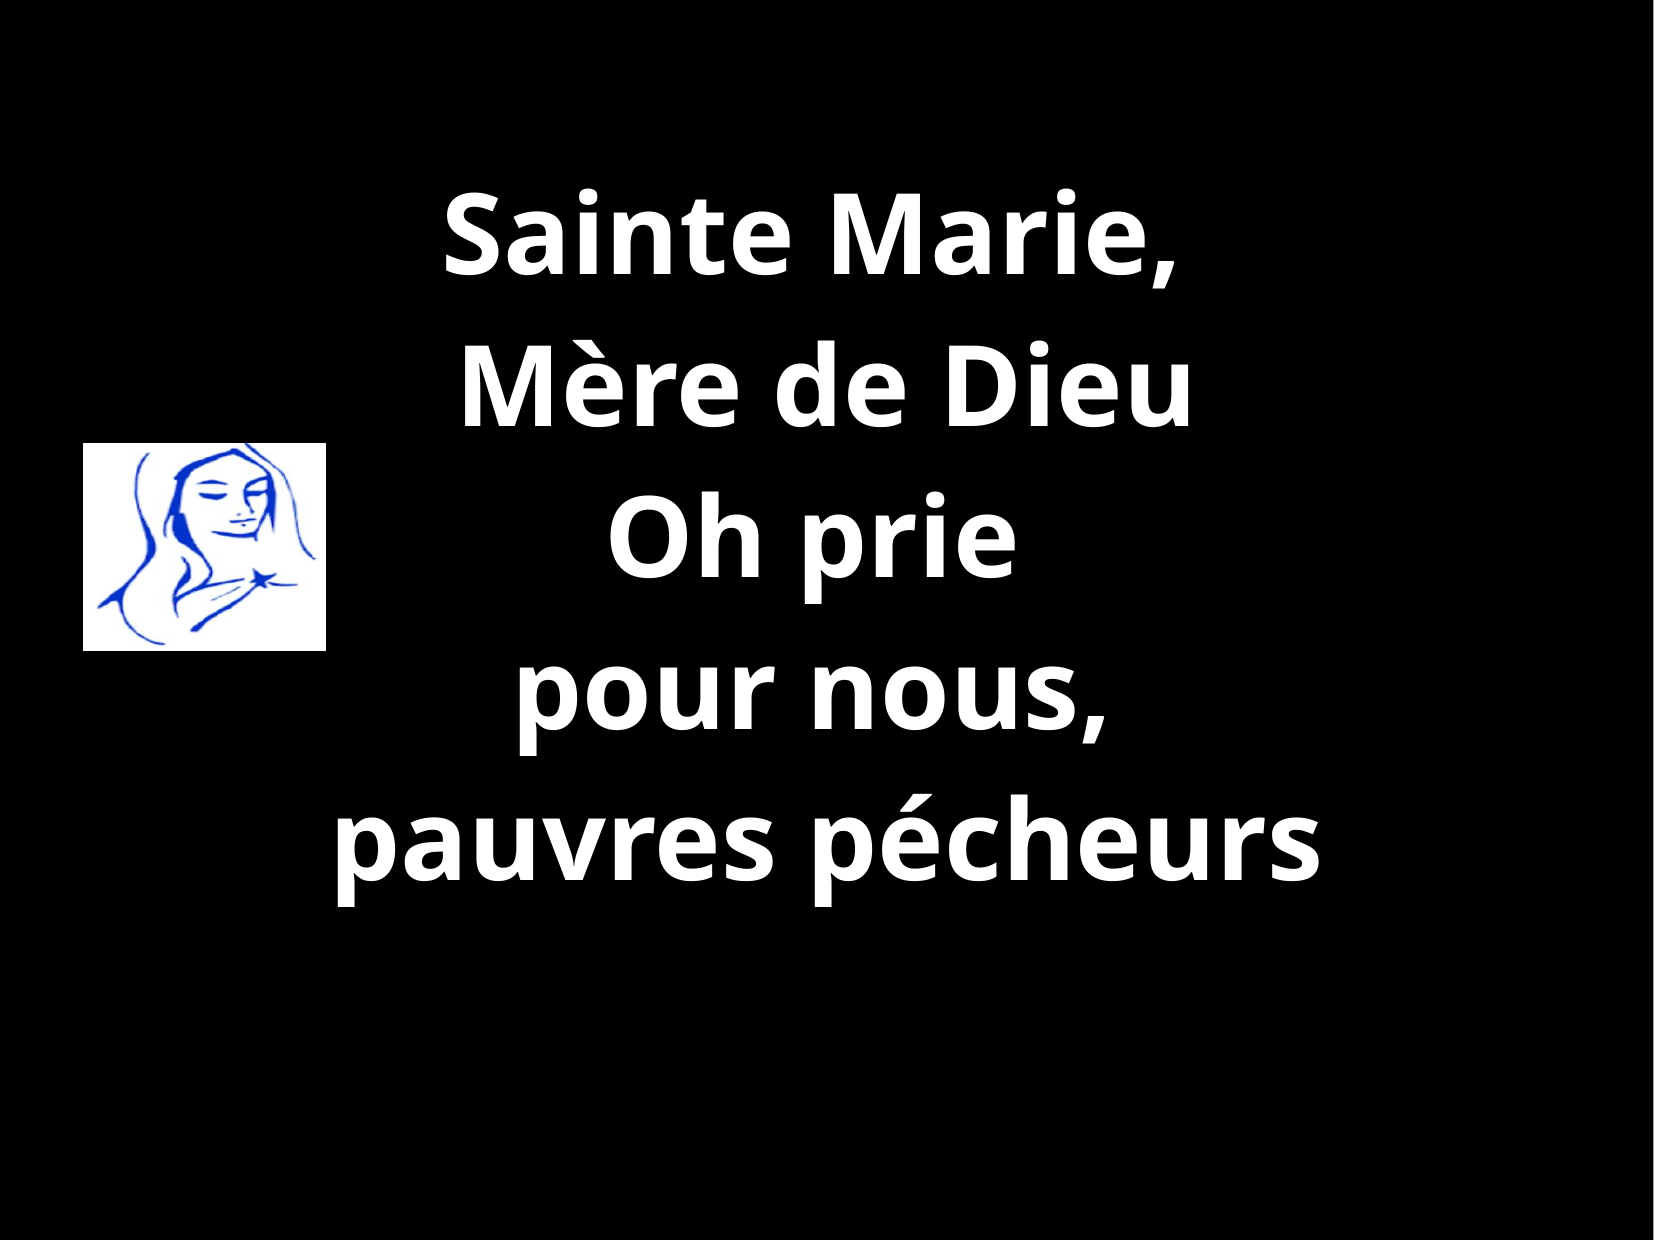

# Sainte Marie,
Mère de Dieu
Oh prie
pour nous,
pauvres pécheurs